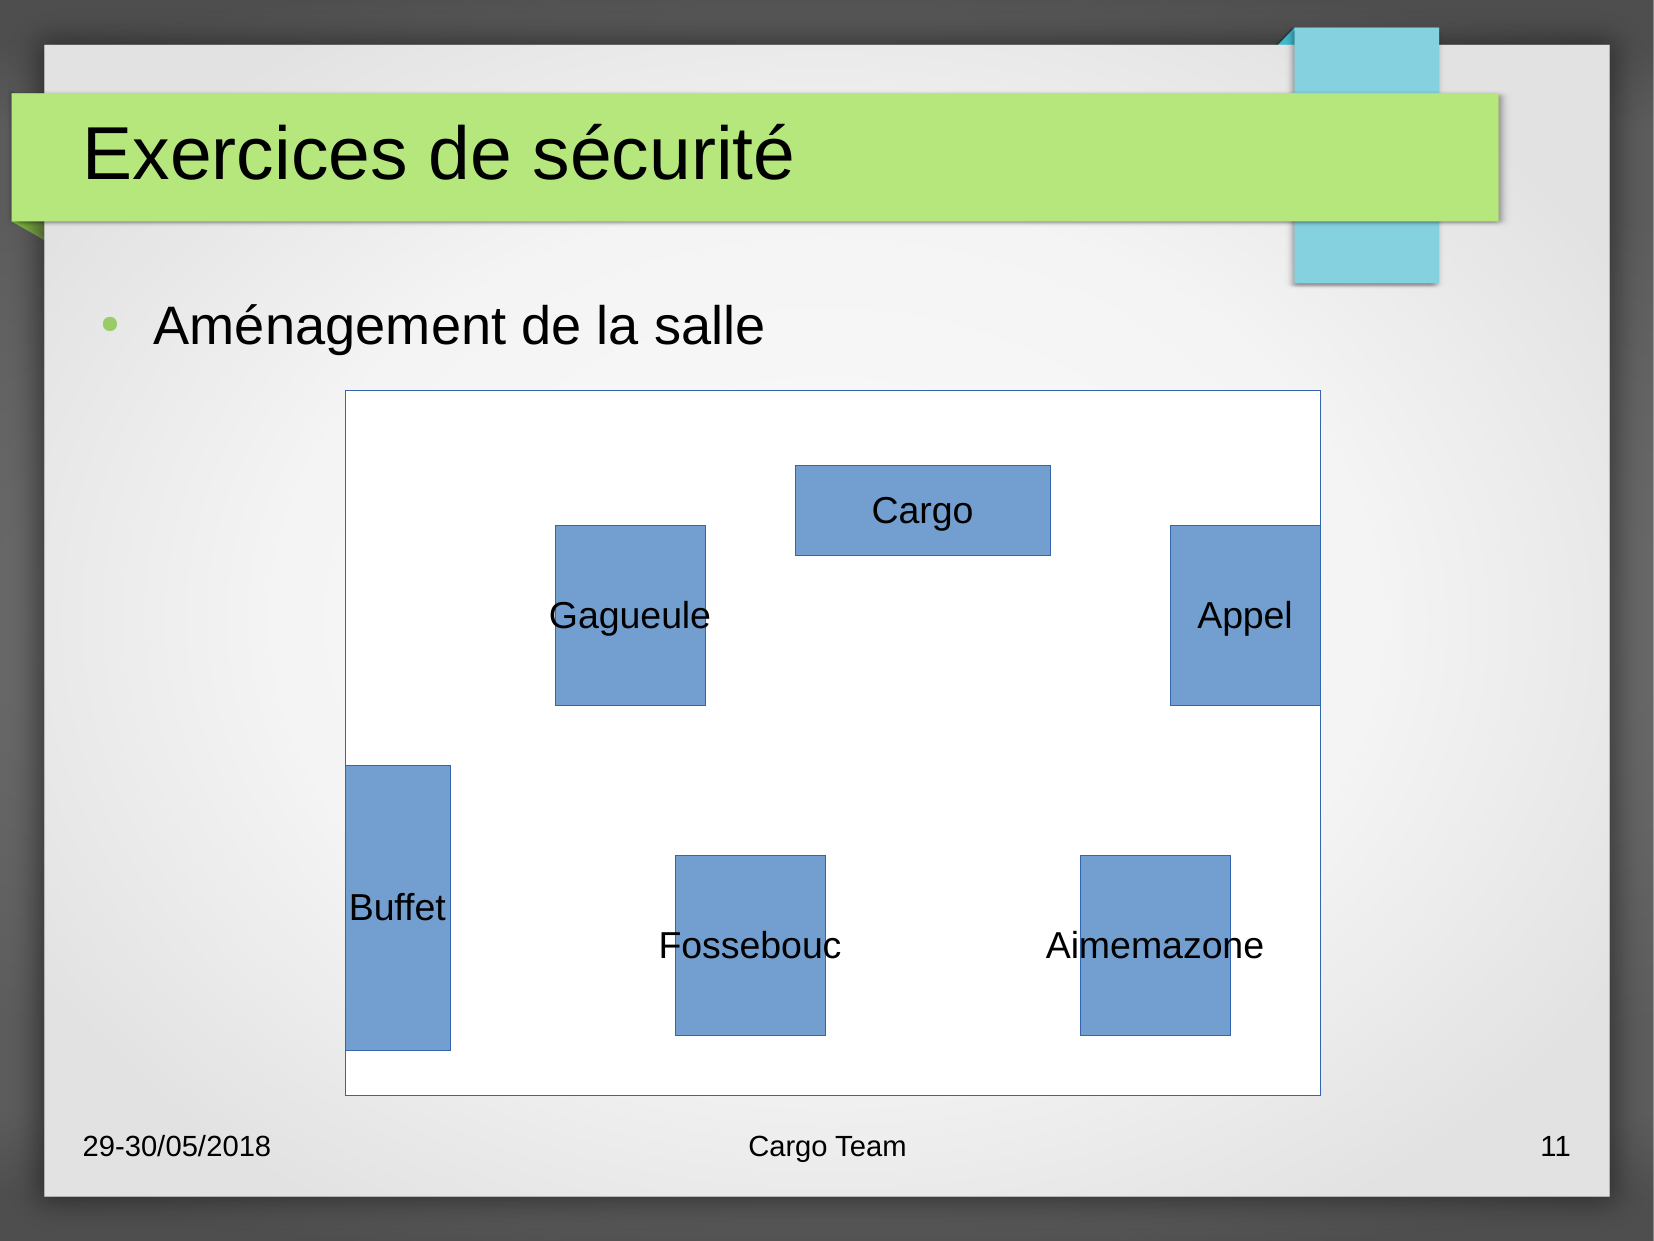

# Exercices de sécurité
Aménagement de la salle
Cargo
Gagueule
Appel
Buffet
Fossebouc
Aimemazone
29-30/05/2018
Cargo Team
11